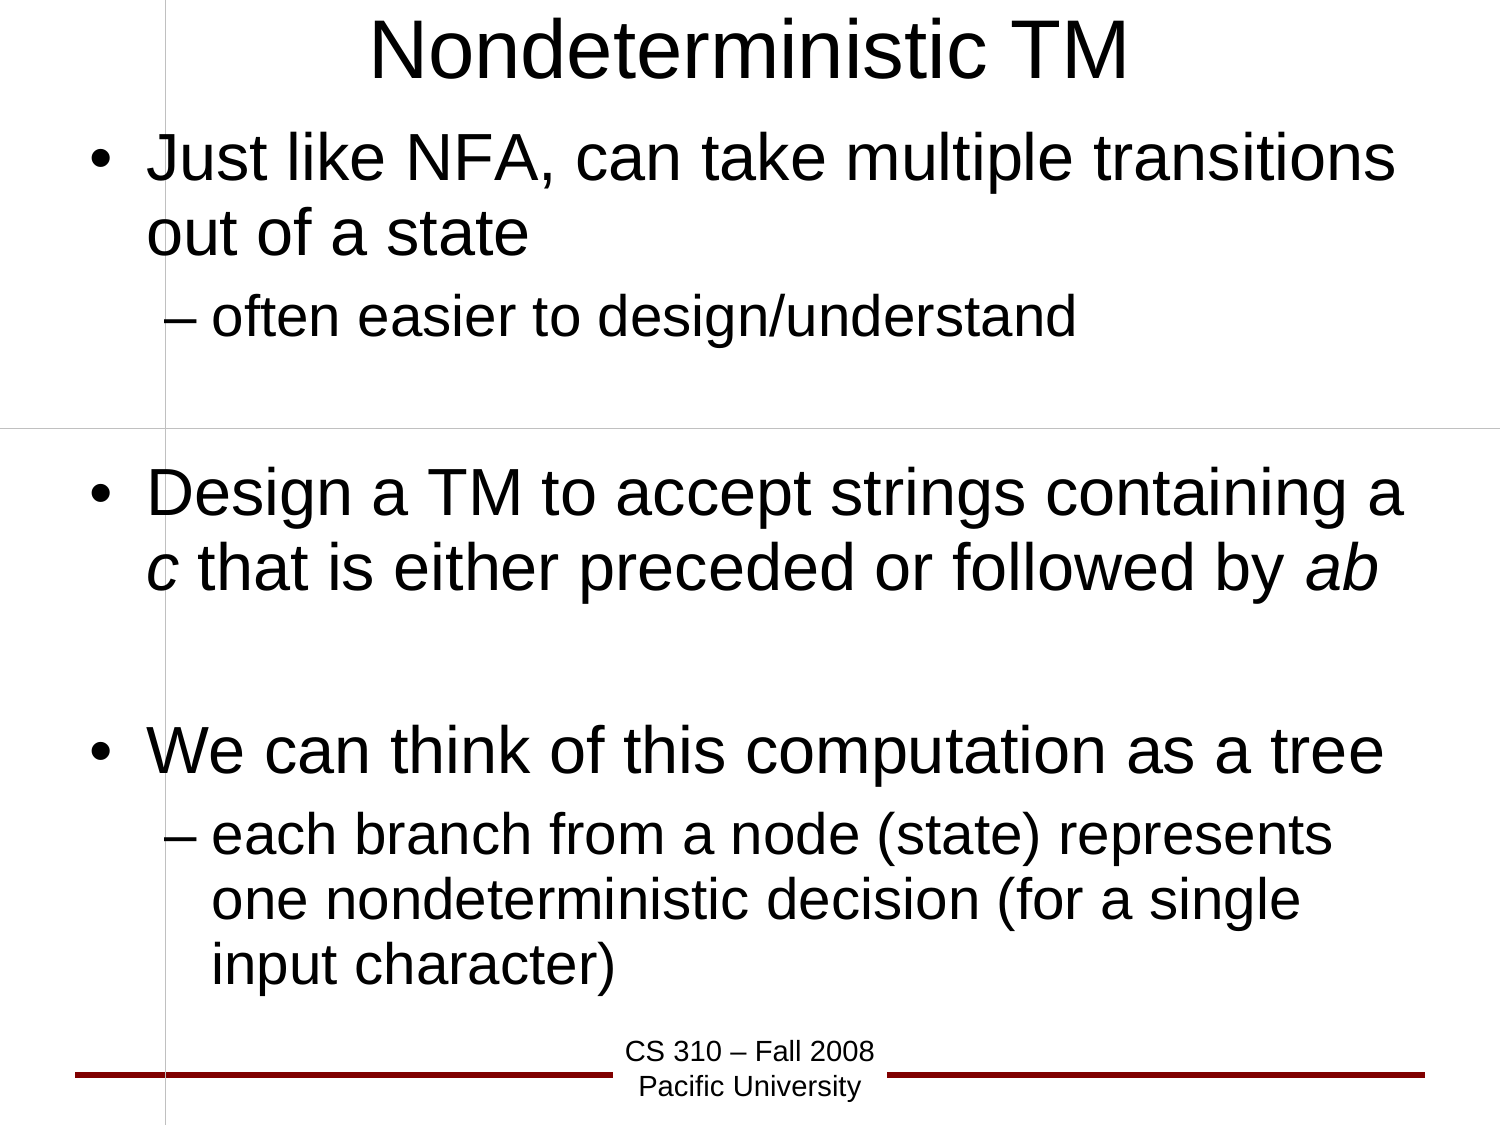

# Nondeterministic TM
Just like NFA, can take multiple transitions out of a state
often easier to design/understand
Design a TM to accept strings containing a c that is either preceded or followed by ab
We can think of this computation as a tree
each branch from a node (state) represents one nondeterministic decision (for a single input character)